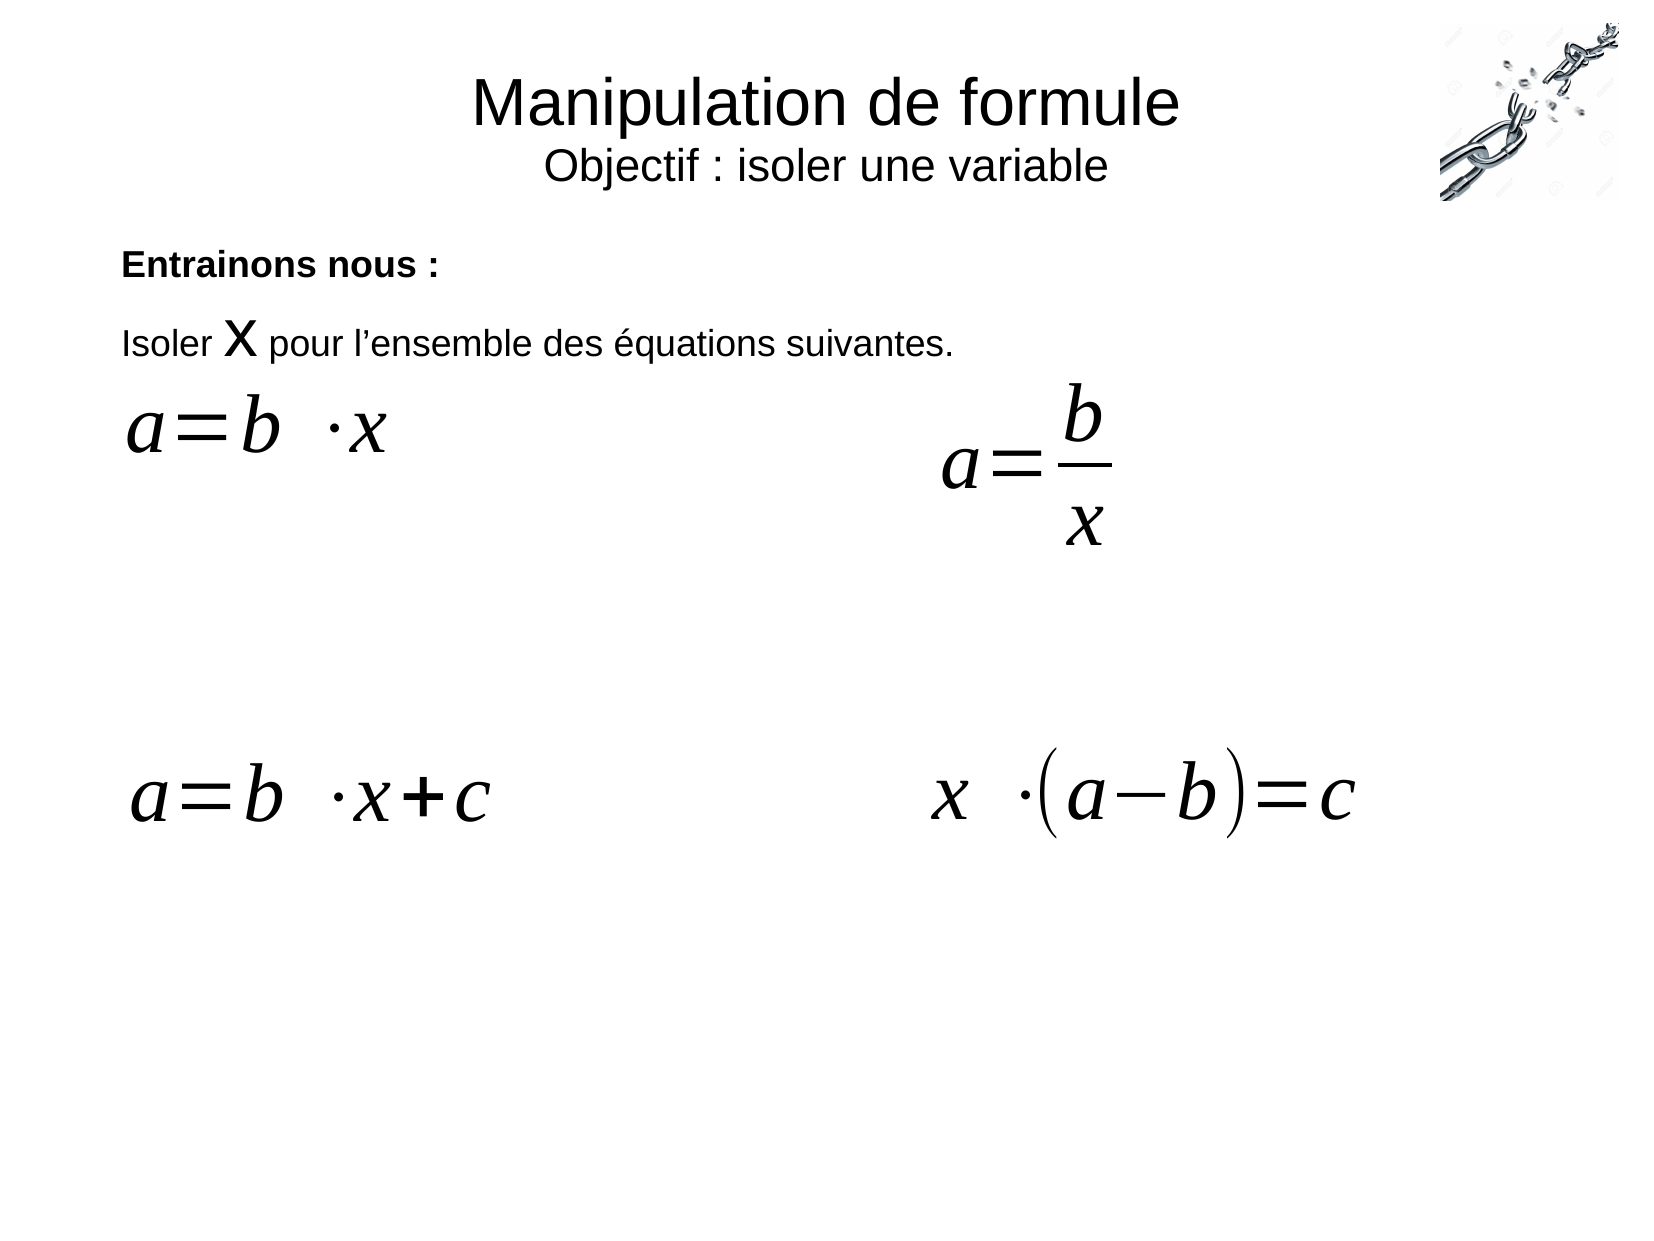

# Manipulation de formule Objectif : isoler une variable
Entrainons nous :
Isoler x pour l’ensemble des équations suivantes.